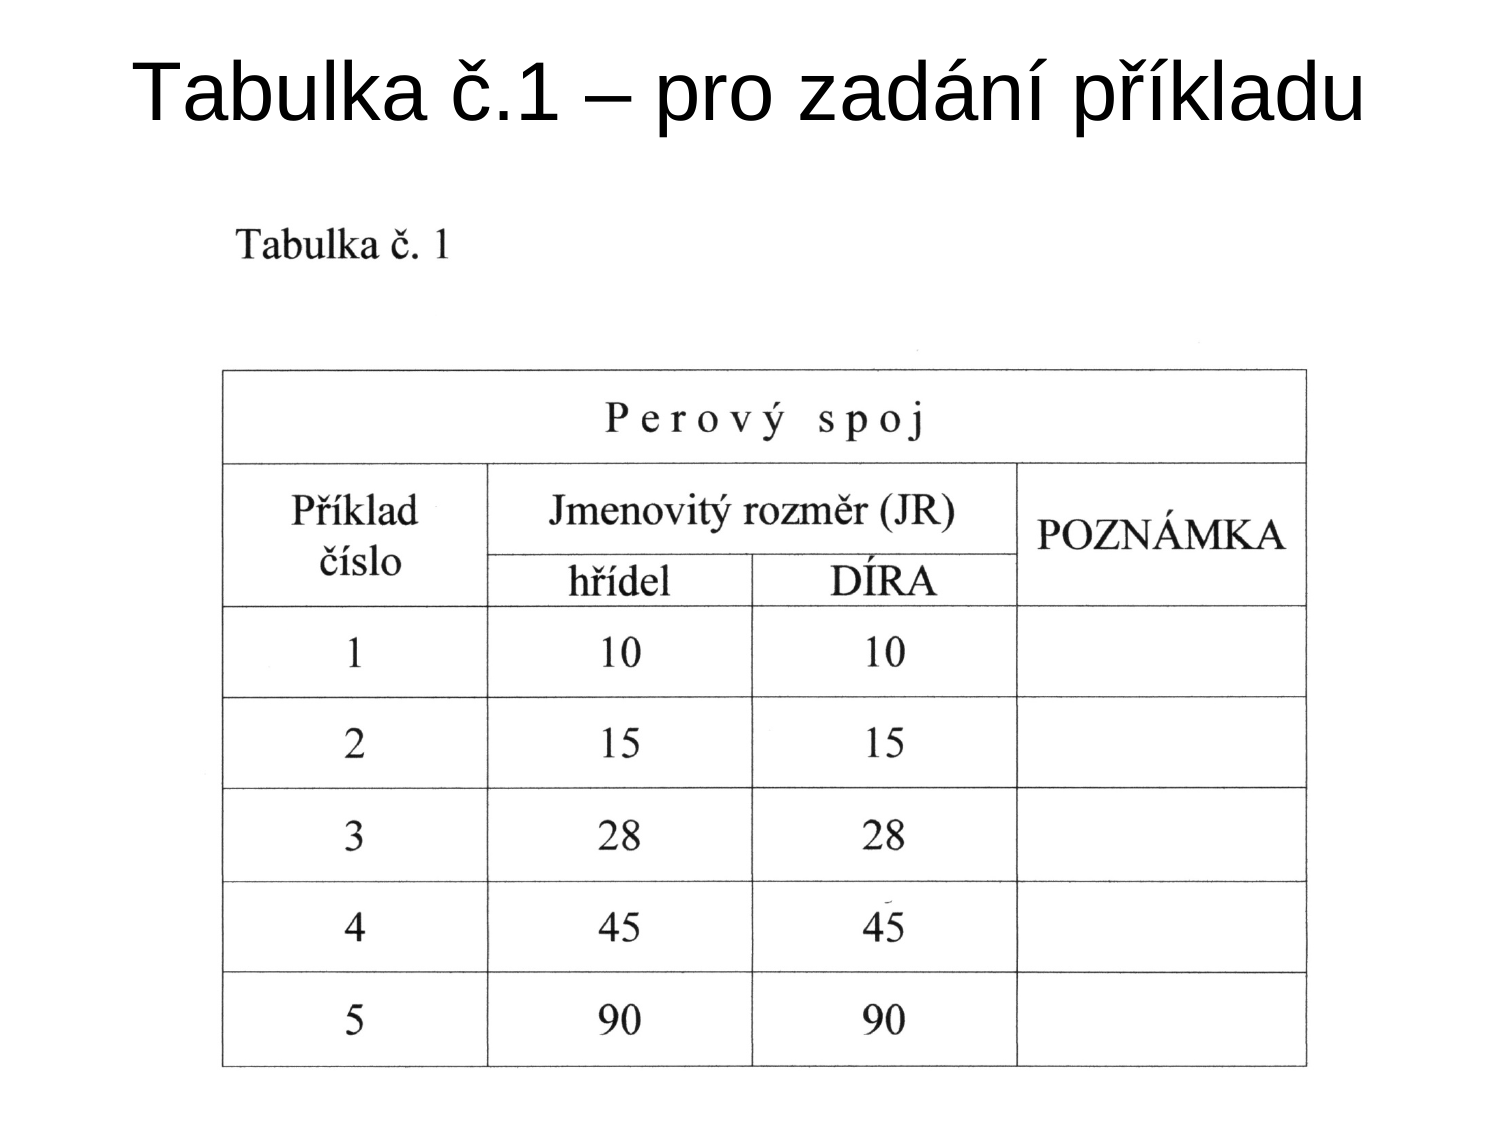

# Tabulka č.1 – pro zadání příkladu